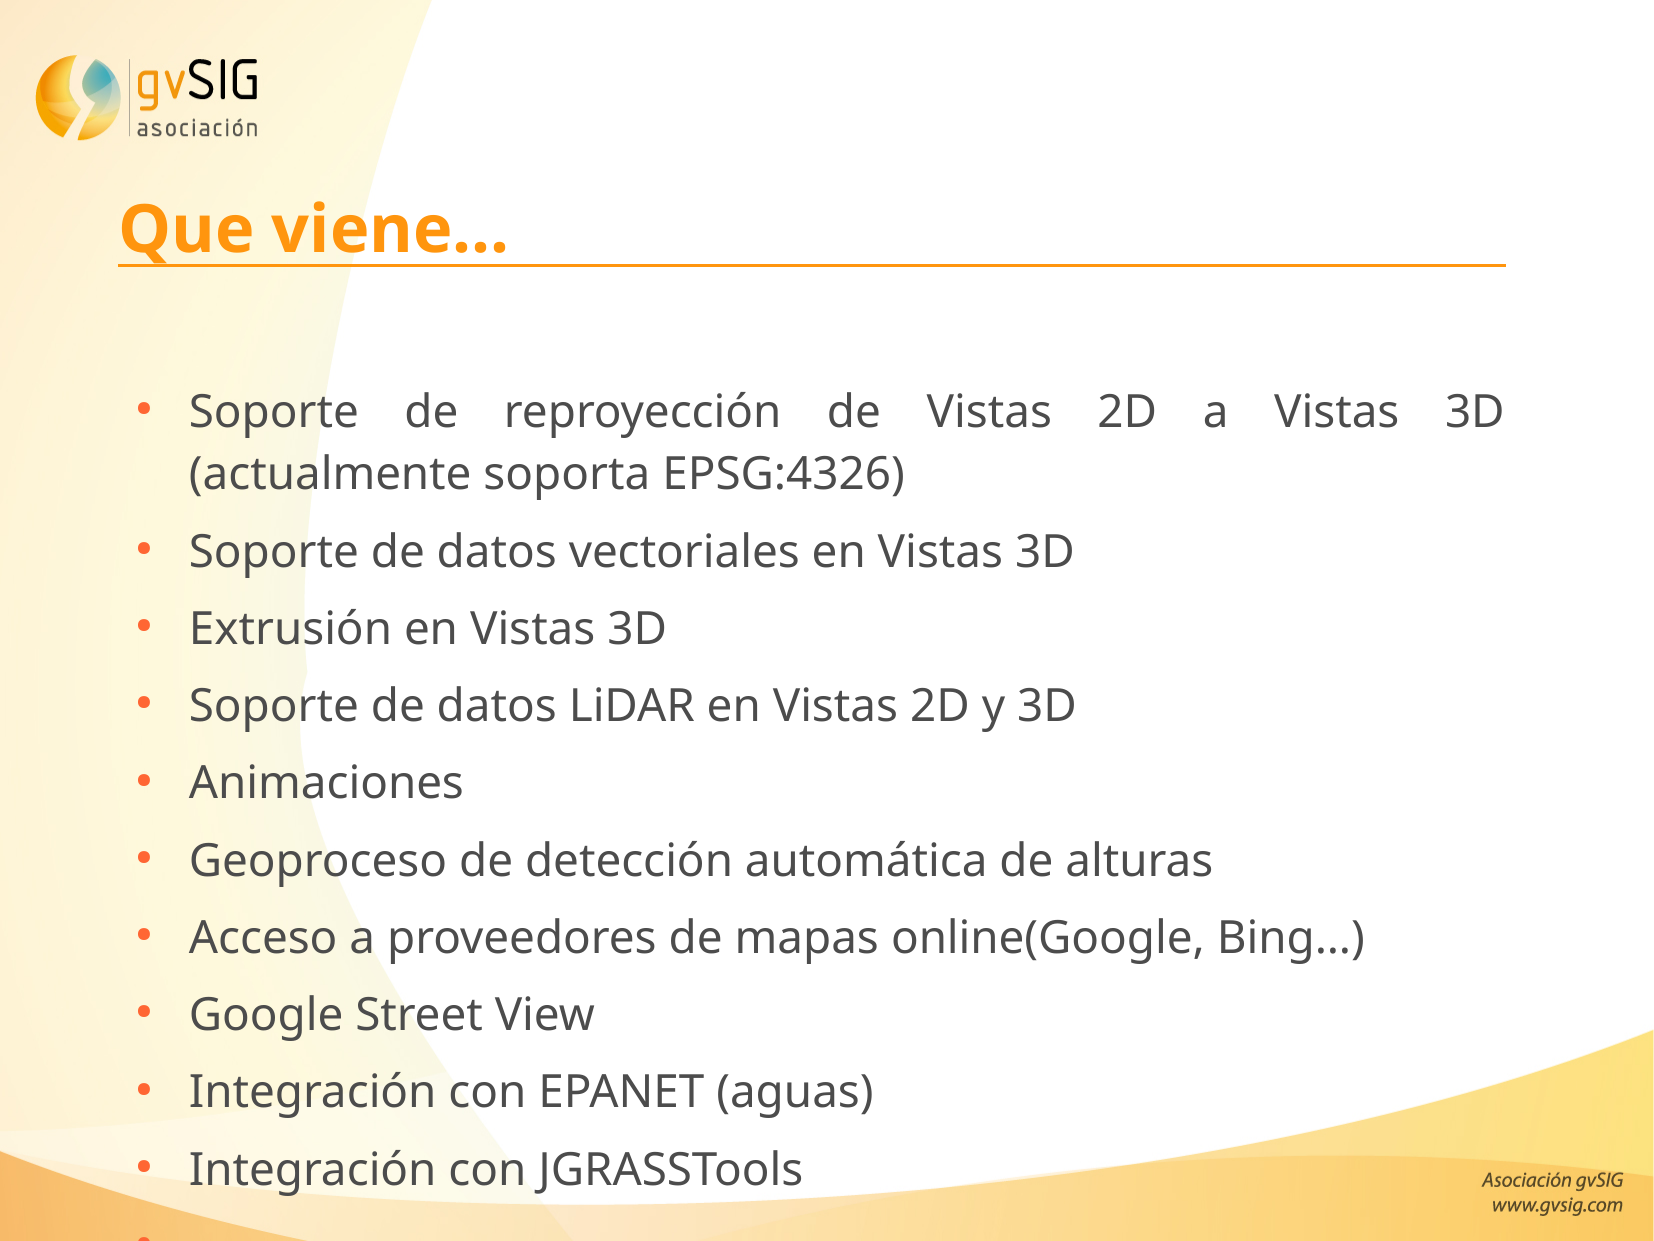

# Que viene...
Soporte de reproyección de Vistas 2D a Vistas 3D (actualmente soporta EPSG:4326)
Soporte de datos vectoriales en Vistas 3D
Extrusión en Vistas 3D
Soporte de datos LiDAR en Vistas 2D y 3D
Animaciones
Geoproceso de detección automática de alturas
Acceso a proveedores de mapas online(Google, Bing…)
Google Street View
Integración con EPANET (aguas)
Integración con JGRASSTools
...